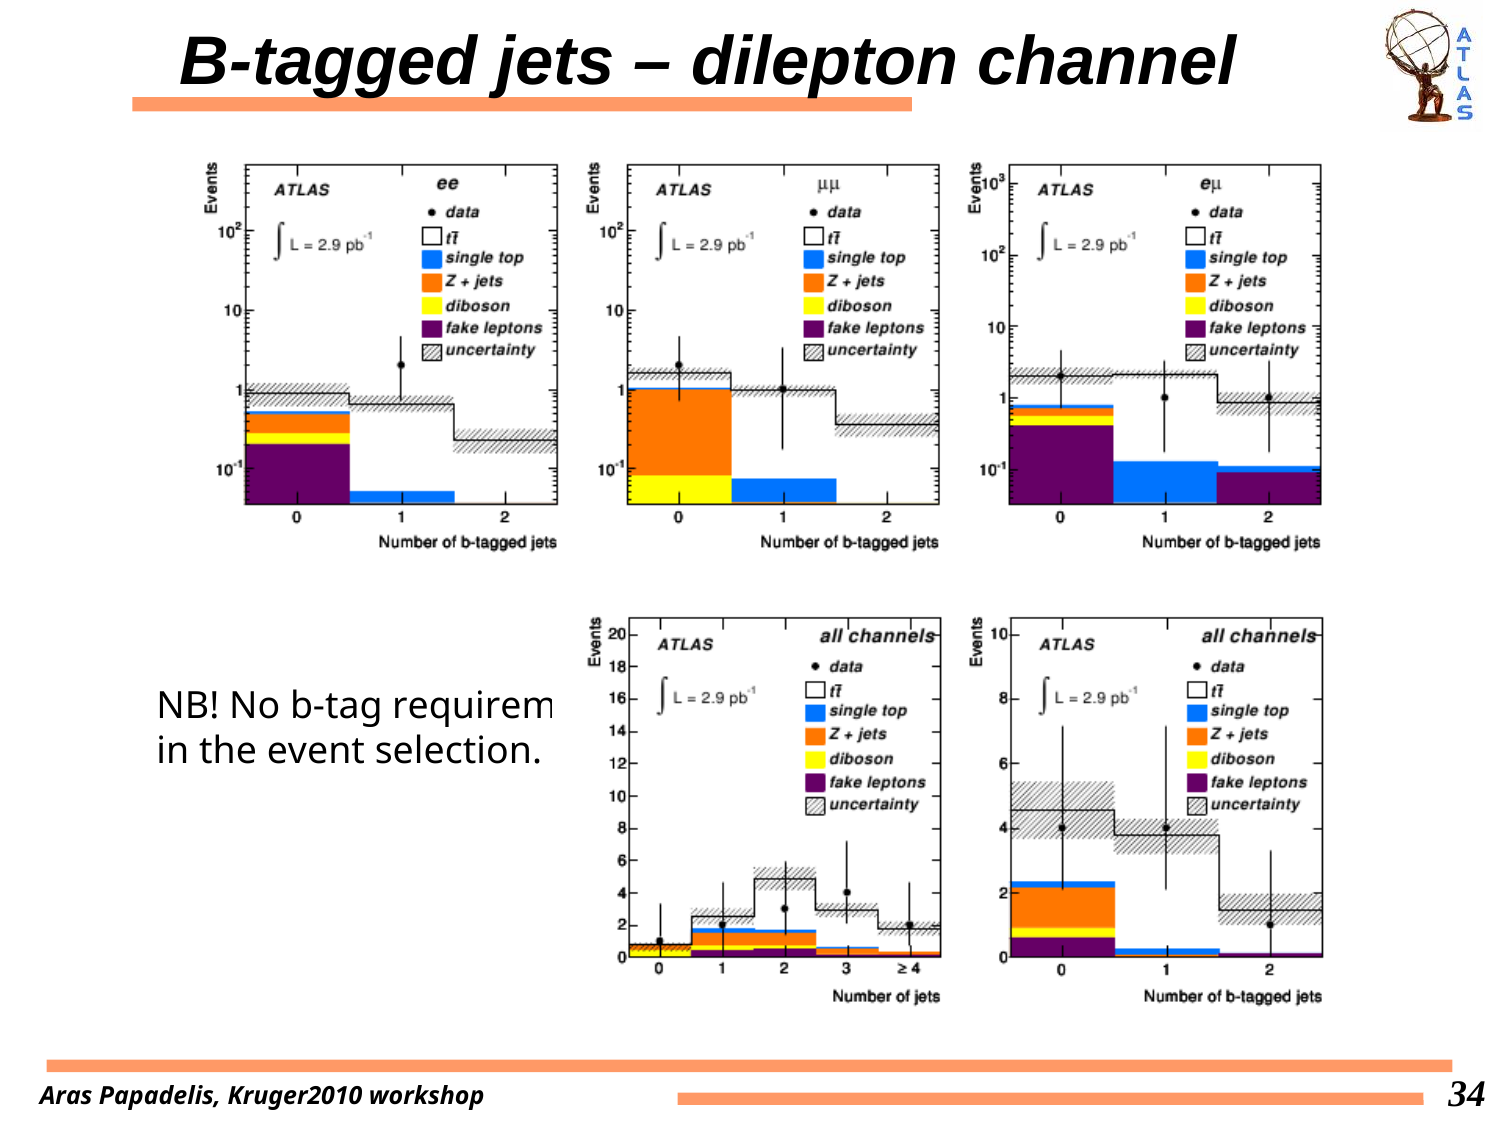

# B-tagged jets – dilepton channel
NB! No b-tag requirement
in the event selection.